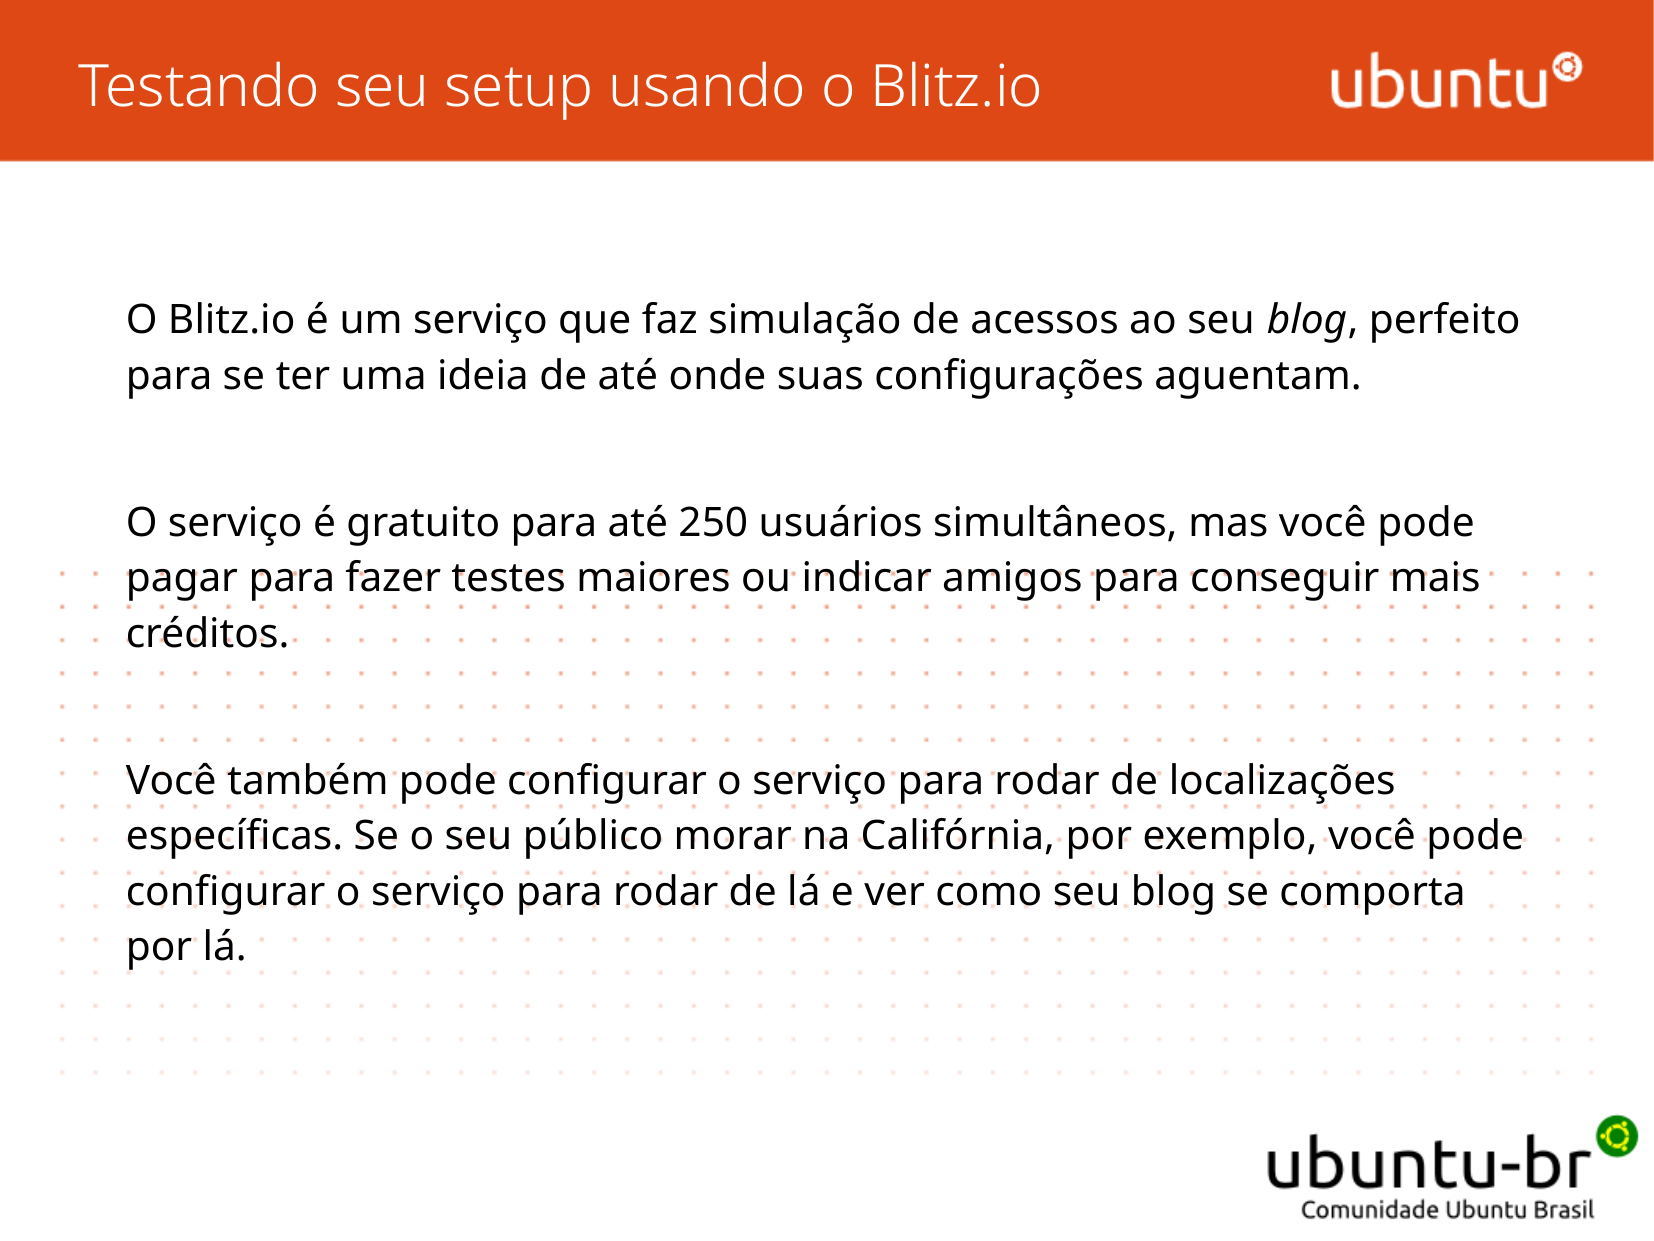

# Testando seu setup usando o Blitz.io
O Blitz.io é um serviço que faz simulação de acessos ao seu blog, perfeito para se ter uma ideia de até onde suas configurações aguentam.
O serviço é gratuito para até 250 usuários simultâneos, mas você pode pagar para fazer testes maiores ou indicar amigos para conseguir mais créditos.
Você também pode configurar o serviço para rodar de localizações específicas. Se o seu público morar na Califórnia, por exemplo, você pode configurar o serviço para rodar de lá e ver como seu blog se comporta por lá.